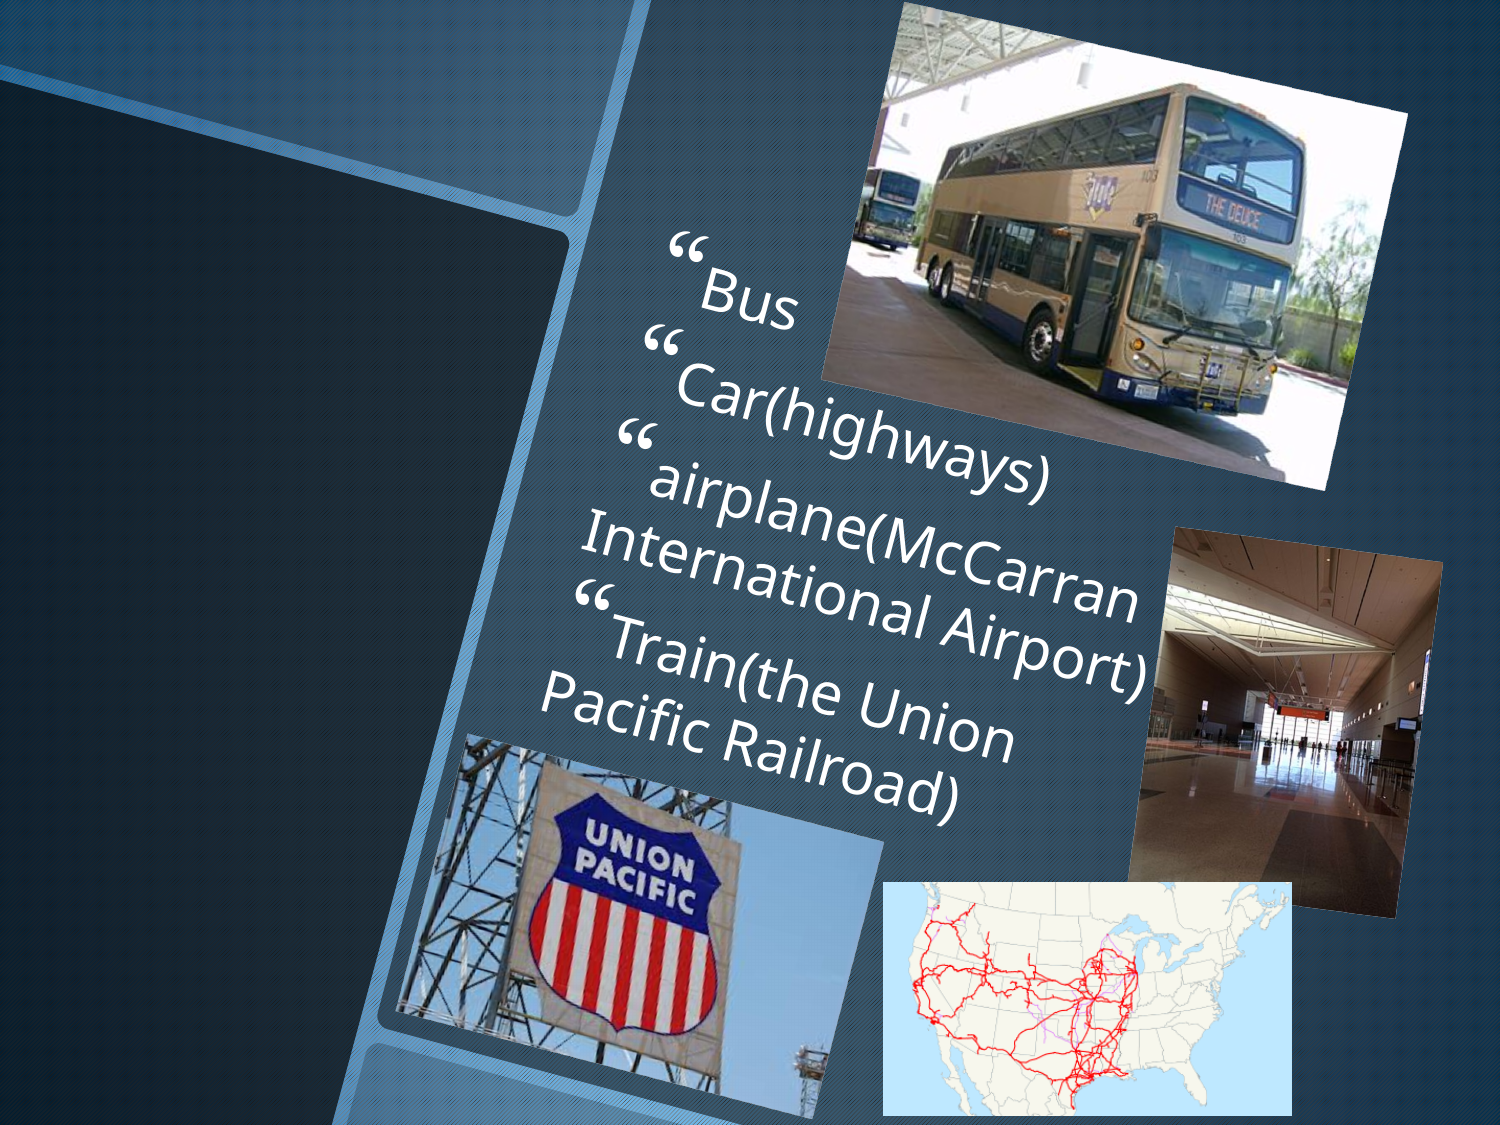

Bus
Car(highways)
airplane(McCarran International Airport)
Train(the Union Pacific Railroad)
# TRANSPORTATION